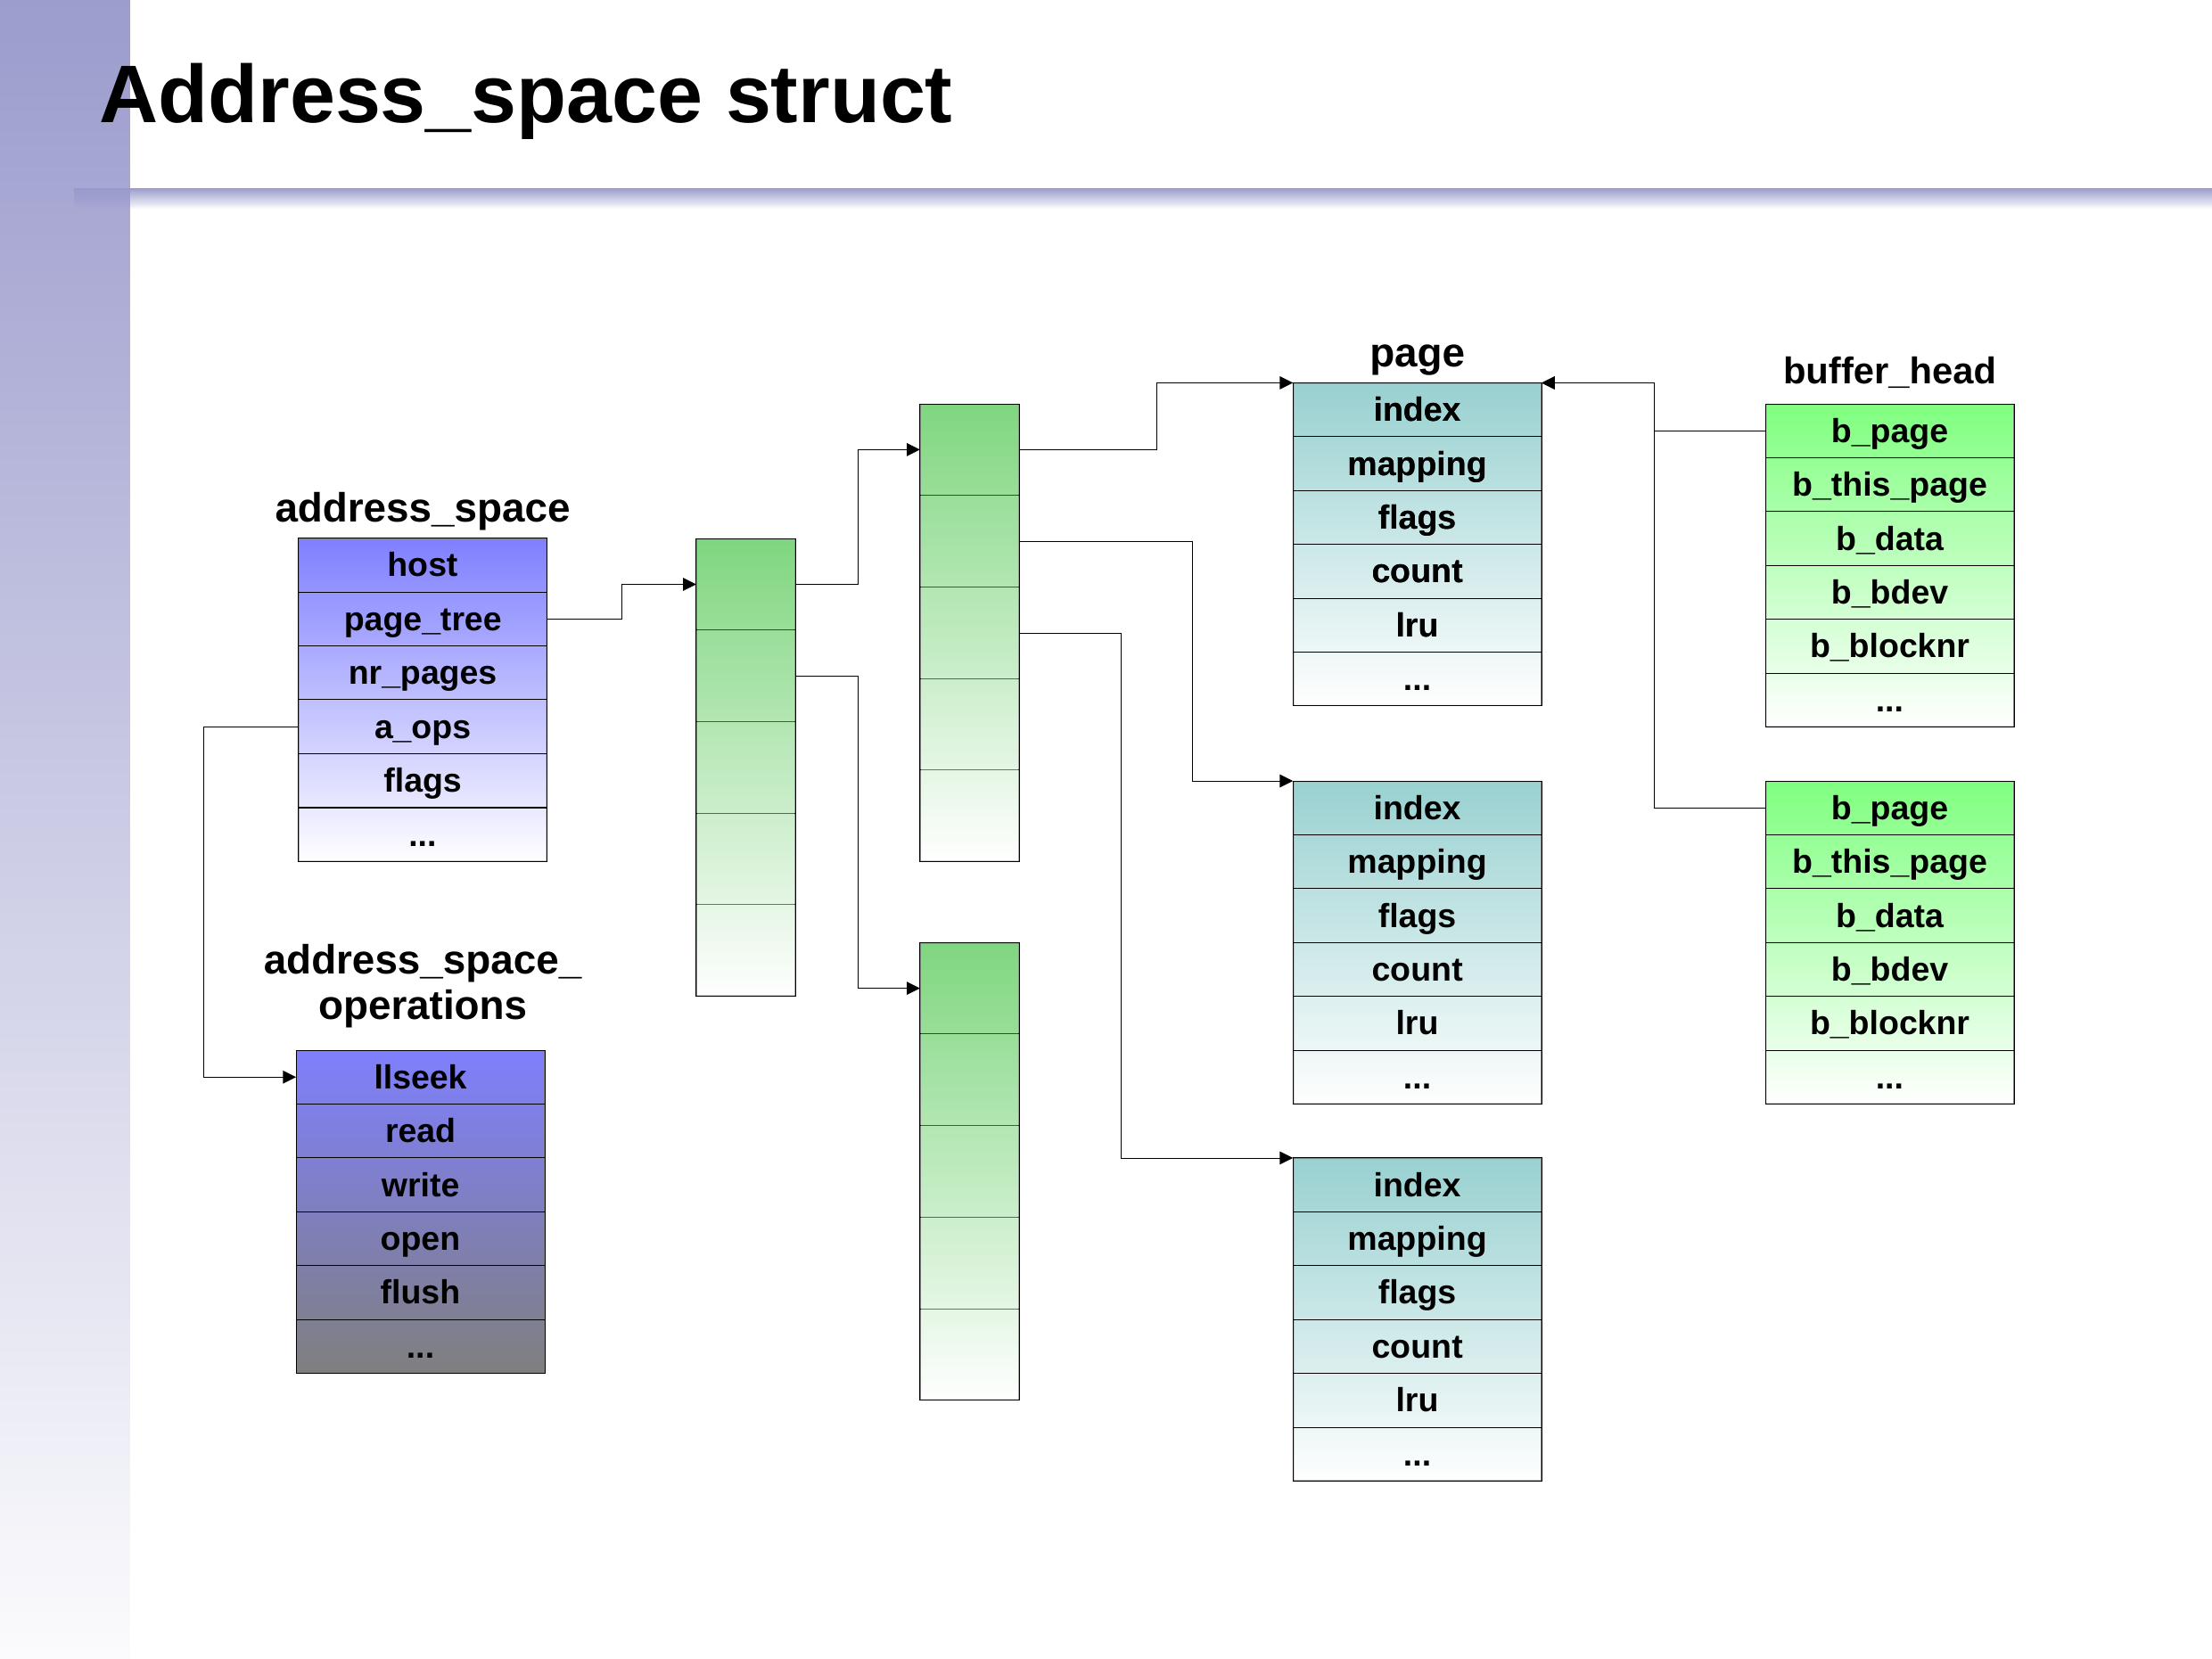

# Address_space struct
page
buffer_head
index
index
b_page
mapping
mapping
b_this_page
address_space
flags
flags
b_data
host
count
count
b_bdev
page_tree
lru
lru
b_blocknr
nr_pages
...
...
a_ops
flags
index
b_page
...
mapping
b_this_page
flags
b_data
address_space_operations
count
b_bdev
lru
b_blocknr
llseek
...
...
read
write
index
open
mapping
flush
flags
...
count
lru
...